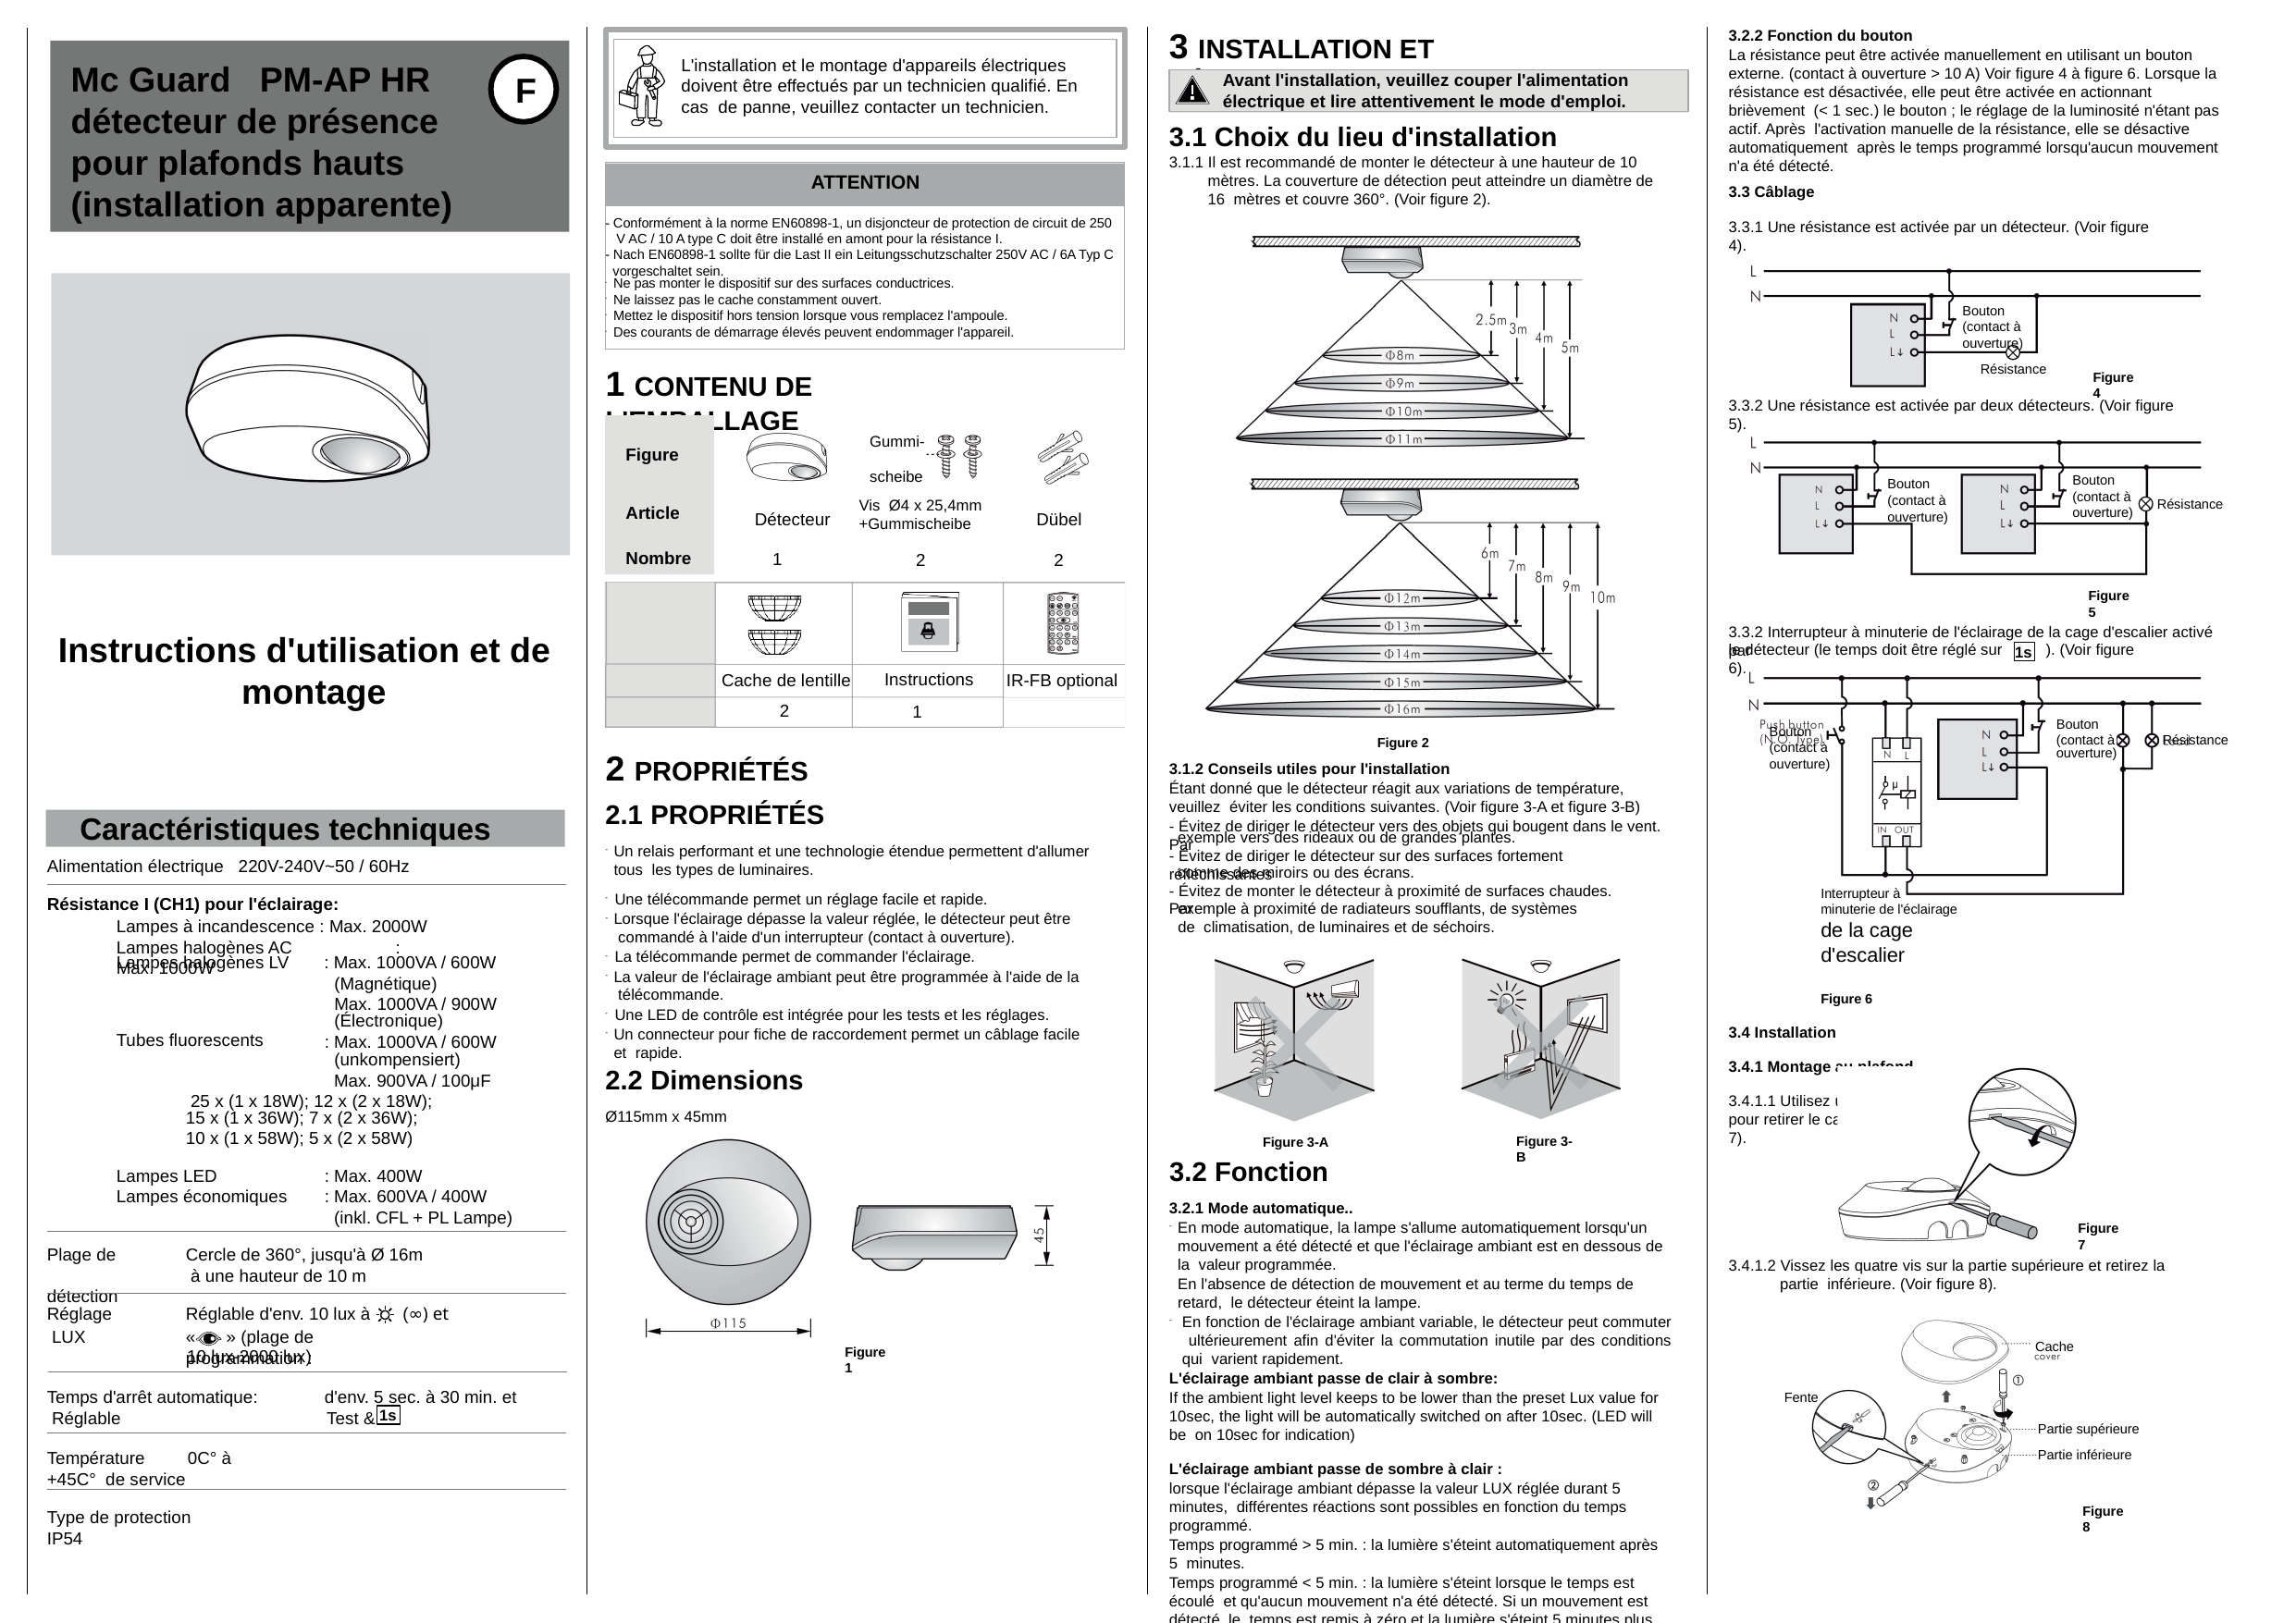

3 INSTALLATION ET CÂBLAGE
3.2.2 Fonction du bouton
La résistance peut être activée manuellement en utilisant un bouton externe. (contact à ouverture > 10 A) Voir figure 4 à figure 6. Lorsque la résistance est désactivée, elle peut être activée en actionnant brièvement (< 1 sec.) le bouton ; le réglage de la luminosité n'étant pas actif. Après l'activation manuelle de la résistance, elle se désactive automatiquement après le temps programmé lorsqu'aucun mouvement n'a été détecté.
L'installation et le montage d'appareils électriques doivent être effectués par un technicien qualifié. En cas de panne, veuillez contacter un technicien.
Mc Guard	PM-AP HR détecteur de présence pour plafonds hauts (installation apparente)
F
Avant l'installation, veuillez couper l'alimentation
électrique et lire attentivement le mode d'emploi.
3.1 Choix du lieu d'installation
3.1.1 Il est recommandé de monter le détecteur à une hauteur de 10 mètres. La couverture de détection peut atteindre un diamètre de 16 mètres et couvre 360°. (Voir figure 2).
ATTENTION
3.3 Câblage
3.3.1 Une résistance est activée par un détecteur. (Voir figure 4).
- Conformément à la norme EN60898-1, un disjoncteur de protection de circuit de 250
V AC / 10 A type C doit être installé en amont pour la résistance I.
- Nach EN60898-1 sollte für die Last II ein Leitungsschutzschalter 250V AC / 6A Typ C vorgeschaltet sein.
Ne pas monter le dispositif sur des surfaces conductrices.
Ne laissez pas le cache constamment ouvert.
Mettez le dispositif hors tension lorsque vous remplacez l'ampoule.
Des courants de démarrage élevés peuvent endommager l'appareil.
Bouton
(contact à ouverture)
Résistance
1 CONTENU DE L'EMBALLAGE
Figure 4
3.3.2 Une résistance est activée par deux détecteurs. (Voir figure 5).
| Figure | | Gummi- scheibe | |
| --- | --- | --- | --- |
| Article | Détecteur | Vis Ø4 x 25,4mm +Gummischeibe | Dübel |
| Nombre | 1 | 2 | 2 |
Bouton
Bouton
(contact à ouverture)
(contact à ouverture)
Résistance
Figure 5
Figure
3.3.2 Interrupteur à minuterie de l'éclairage de la cage d'escalier activé par
Instructions d'utilisation et de montage
le détecteur (le temps doit être réglé sur	). (Voir figure 6).
1s
Cache de lentille 2
Article Nombre
Instructions
1
IR-FB optional
Bouton (contact à
Bouton (contact à ouverture)
Résistance
Figure 2
3.1.2 Conseils utiles pour l'installation
Étant donné que le détecteur réagit aux variations de température, veuillez éviter les conditions suivantes. (Voir figure 3-A et figure 3-B)
- Évitez de diriger le détecteur vers des objets qui bougent dans le vent. Par
ouverture)
2 PROPRIÉTÉS
2.1 PROPRIÉTÉS
Un relais performant et une technologie étendue permettent d'allumer tous les types de luminaires.
Une télécommande permet un réglage facile et rapide.
Lorsque l'éclairage dépasse la valeur réglée, le détecteur peut être commandé à l'aide d'un interrupteur (contact à ouverture).
La télécommande permet de commander l'éclairage.
La valeur de l'éclairage ambiant peut être programmée à l'aide de la télécommande.
Une LED de contrôle est intégrée pour les tests et les réglages.
Un connecteur pour fiche de raccordement permet un câblage facile et rapide.
Caractéristiques techniques
exemple vers des rideaux ou de grandes plantes.
- Évitez de diriger le détecteur sur des surfaces fortement réfléchissantes
Alimentation électrique 220V-240V~50 / 60Hz
comme des miroirs ou des écrans.
- Évitez de monter le détecteur à proximité de surfaces chaudes. Par
Interrupteur à minuterie de l'éclairage
de la cage d'escalier	Figure 6
3.4 Installation
3.4.1 Montage au plafond
3.4.1.1 Utilisez un tournevis plat pour retirer le cache. (Voir figure 7).
Résistance I (CH1) pour l'éclairage:
Lampes à incandescence : Max. 2000W Lampes halogènes AC	: Max. 1000W
exemple à proximité de radiateurs soufflants, de systèmes de climatisation, de luminaires et de séchoirs.
Lampes halogènes LV
: Max. 1000VA / 600W
(Magnétique)
Max. 1000VA / 900W
(Électronique)
: Max. 1000VA / 600W
Tubes fluorescents
(unkompensiert)
2.2 Dimensions
Ø115mm x 45mm
Max. 900VA / 100μF 25 x (1 x 18W); 12 x (2 x 18W);
15 x (1 x 36W); 7 x (2 x 36W);
10 x (1 x 58W); 5 x (2 x 58W)
Figure 3-B
Figure 3-A
3.2 Fonction
Lampes LED
Lampes économiques
: Max. 400W
: Max. 600VA / 400W
(inkl. CFL + PL Lampe)
3.2.1 Mode automatique..
En mode automatique, la lampe s'allume automatiquement lorsqu'un mouvement a été détecté et que l'éclairage ambiant est en dessous de la valeur programmée.
En l'absence de détection de mouvement et au terme du temps de retard, le détecteur éteint la lampe.
En fonction de l'éclairage ambiant variable, le détecteur peut commuter ultérieurement afin d'éviter la commutation inutile par des conditions qui varient rapidement.
L'éclairage ambiant passe de clair à sombre:
If the ambient light level keeps to be lower than the preset Lux value for 10sec, the light will be automatically switched on after 10sec. (LED will be on 10sec for indication)
L'éclairage ambiant passe de sombre à clair :
lorsque l'éclairage ambiant dépasse la valeur LUX réglée durant 5 minutes, différentes réactions sont possibles en fonction du temps programmé.
Temps programmé > 5 min. : la lumière s'éteint automatiquement après 5 minutes.
Temps programmé < 5 min. : la lumière s'éteint lorsque le temps est écoulé et qu'aucun mouvement n'a été détecté. Si un mouvement est détecté, le temps est remis à zéro et la lumière s'éteint 5 minutes plus tard.
Figure 7
Plage de détection
Cercle de 360°, jusqu'à Ø 16m à une hauteur de 10 m
3.4.1.2 Vissez les quatre vis sur la partie supérieure et retirez la partie inférieure. (Voir figure 8).
Réglage LUX
Réglable d'env. 10 lux à
(∞) et
«	» (plage de programmation :
Cache
Figure 1
10 lux-2000 lux)
Temps d'arrêt automatique: Réglable
Température	0C° à +45C° de service
Type de protection	IP54
d'env. 5 sec. à 30 min. et Test &
Fente
1s
Partie supérieure
Partie inférieure
Figure 8